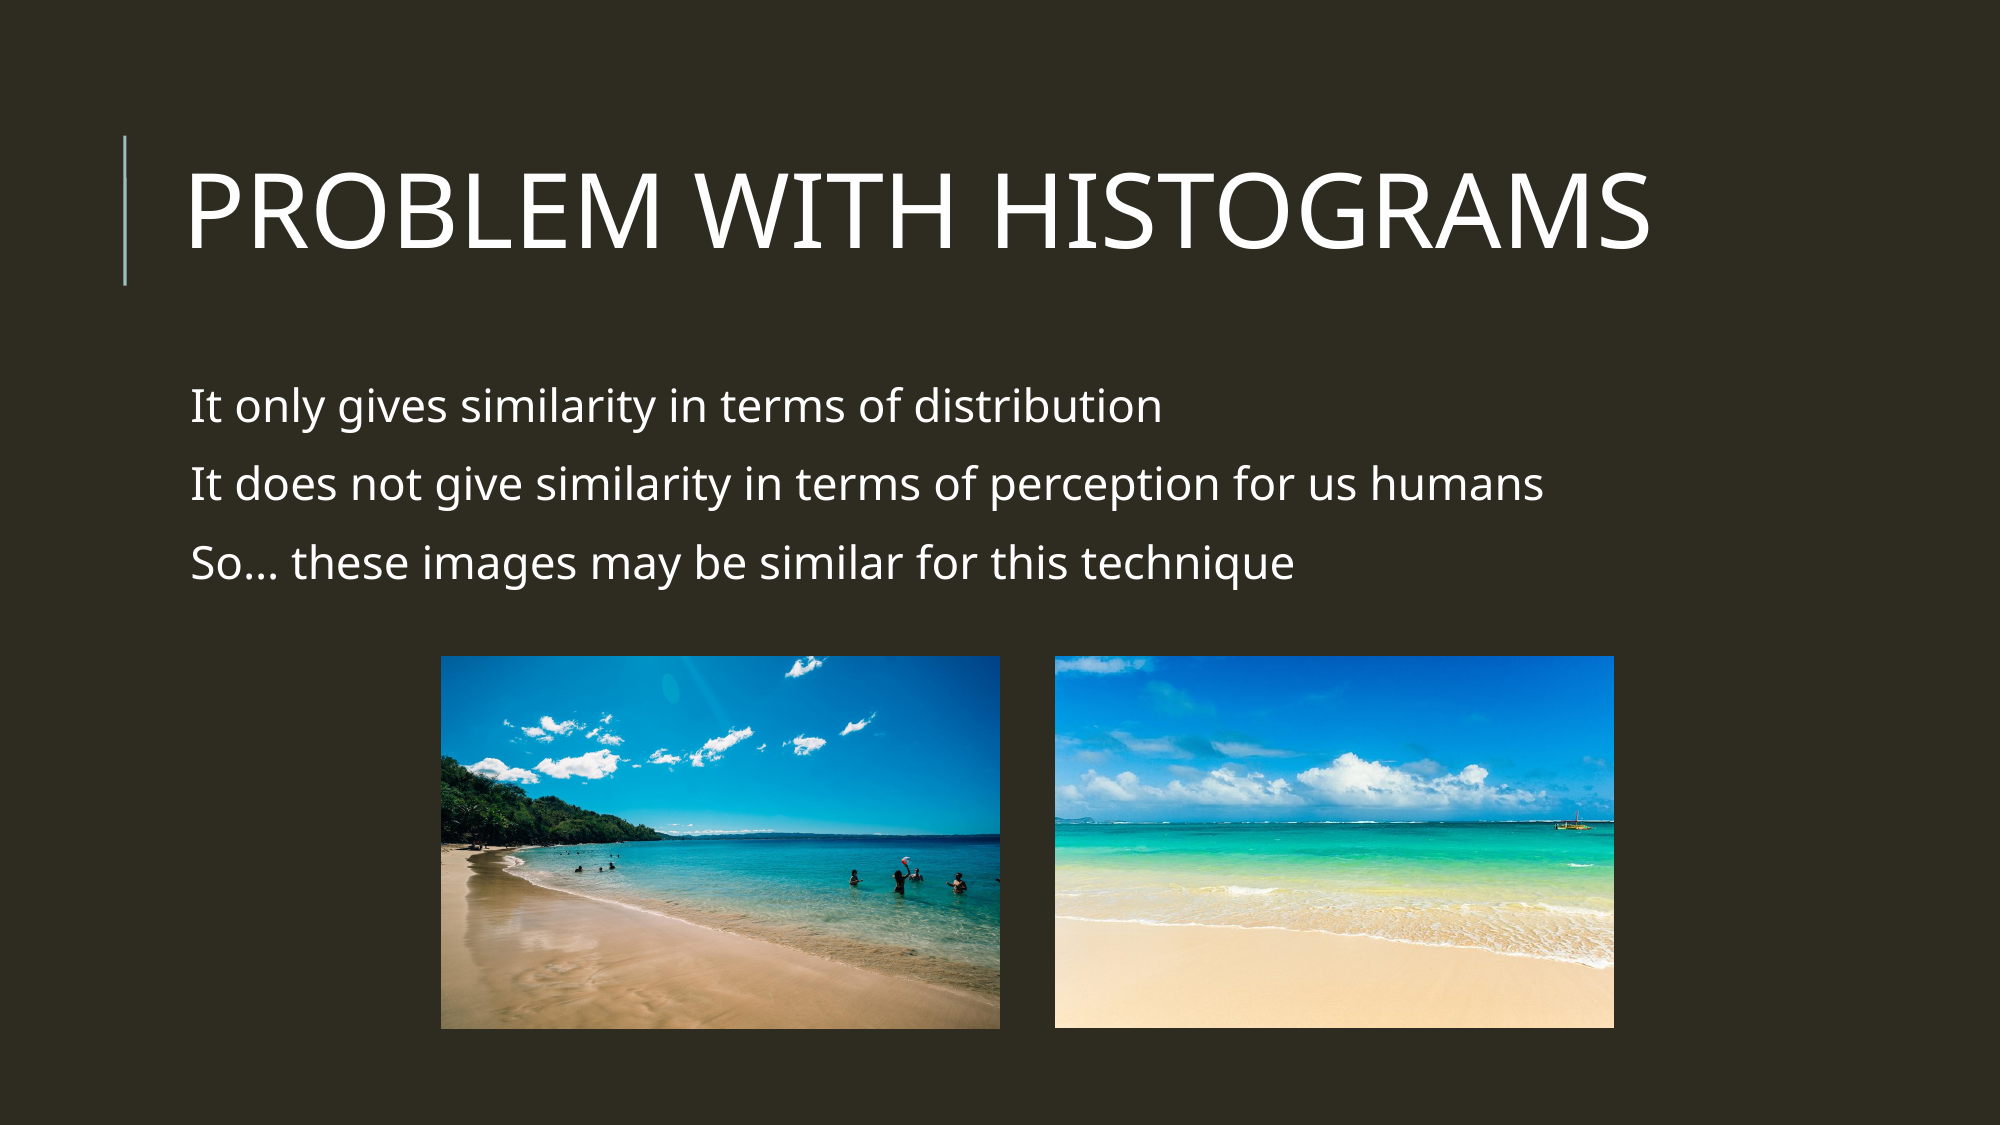

# PROBLEM WITH HISTOGRAMS
It only gives similarity in terms of distribution
It does not give similarity in terms of perception for us humans
So… these images may be similar for this technique